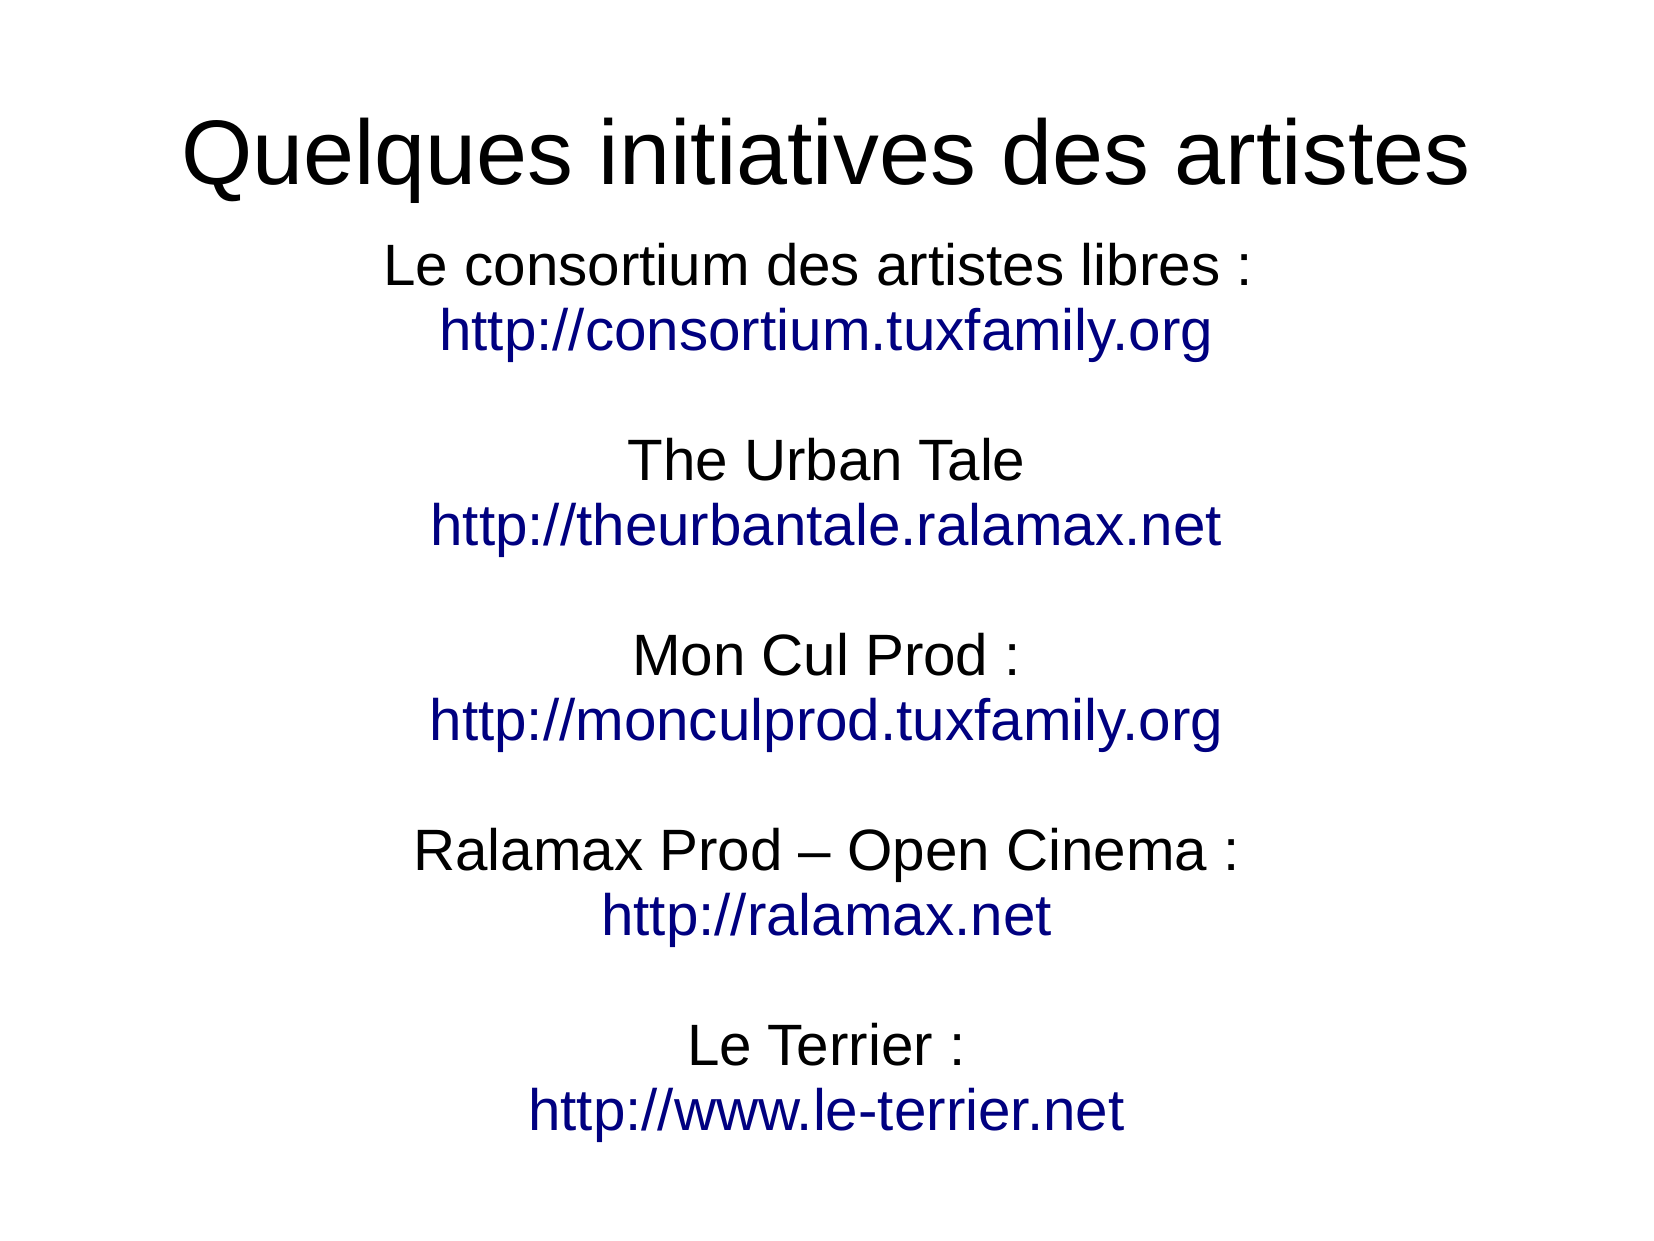

# Quelques initiatives des artistes
Le consortium des artistes libres : http://consortium.tuxfamily.org
The Urban Tale
http://theurbantale.ralamax.net
Mon Cul Prod :
http://monculprod.tuxfamily.org
Ralamax Prod – Open Cinema :
http://ralamax.net
Le Terrier :
http://www.le-terrier.net